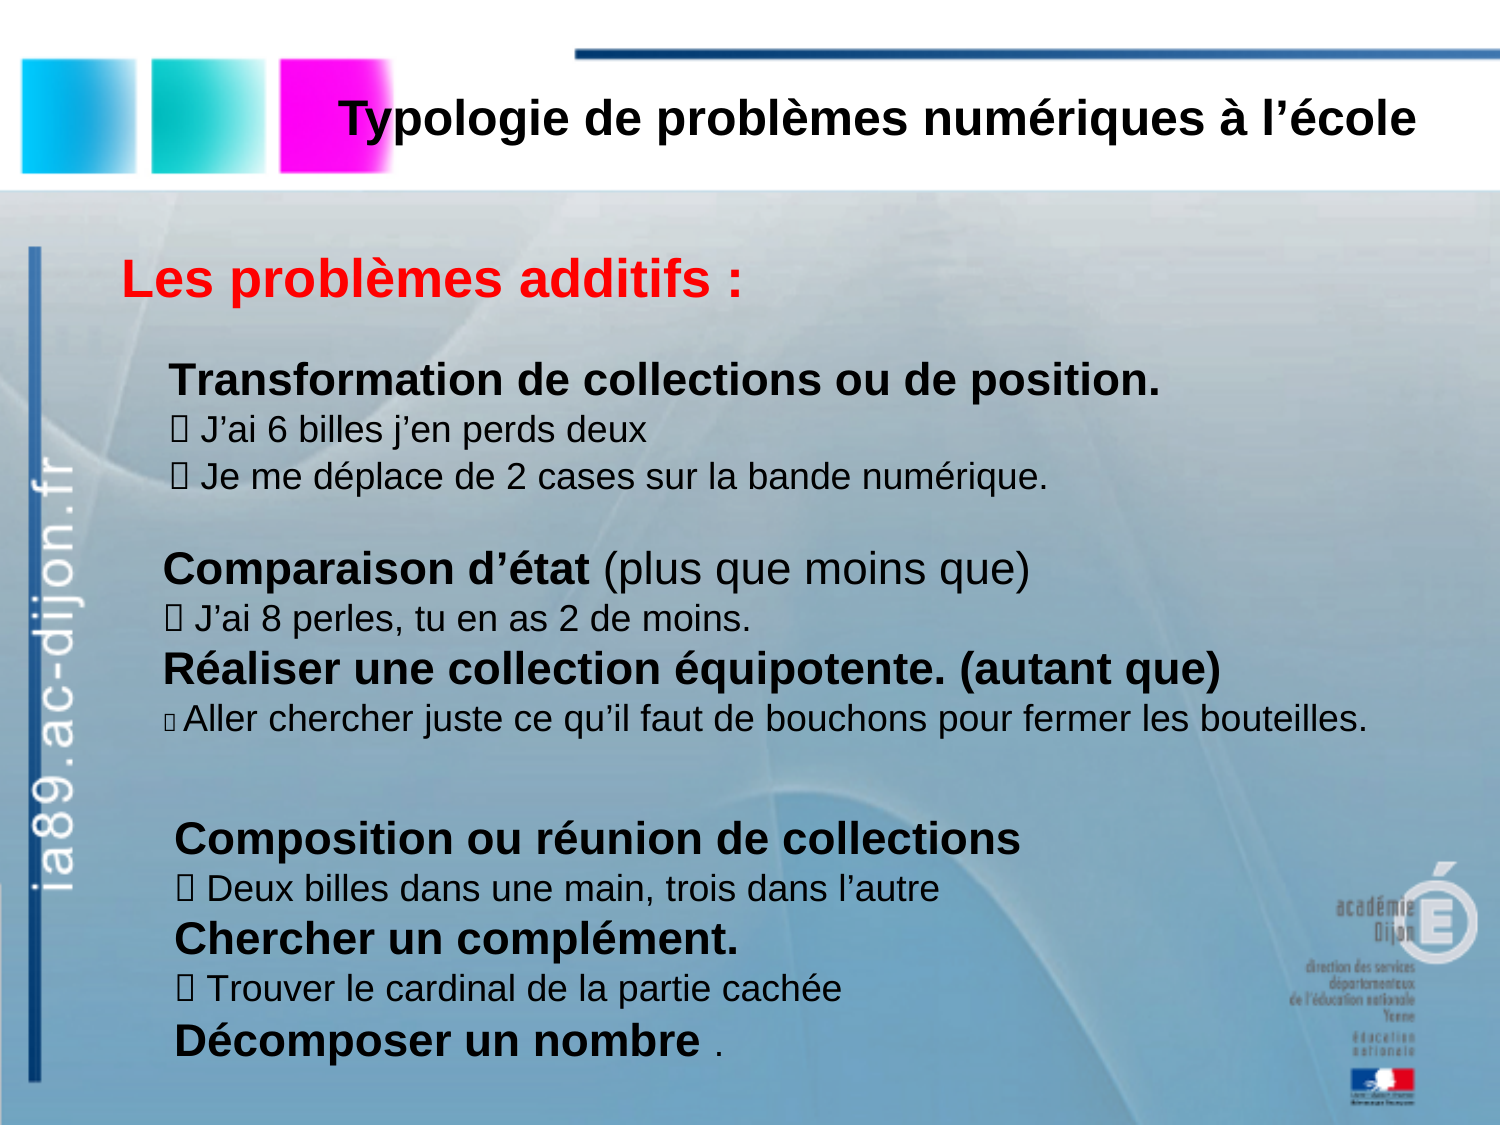

# Typologie de problèmes numériques à l’école
Les problèmes additifs :
Transformation de collections ou de position.
 J’ai 6 billes j’en perds deux
 Je me déplace de 2 cases sur la bande numérique.
Comparaison d’état (plus que moins que)
 J’ai 8 perles, tu en as 2 de moins.
Réaliser une collection équipotente. (autant que)
 Aller chercher juste ce qu’il faut de bouchons pour fermer les bouteilles.
Composition ou réunion de collections
 Deux billes dans une main, trois dans l’autre
Chercher un complément.
 Trouver le cardinal de la partie cachée
Décomposer un nombre .